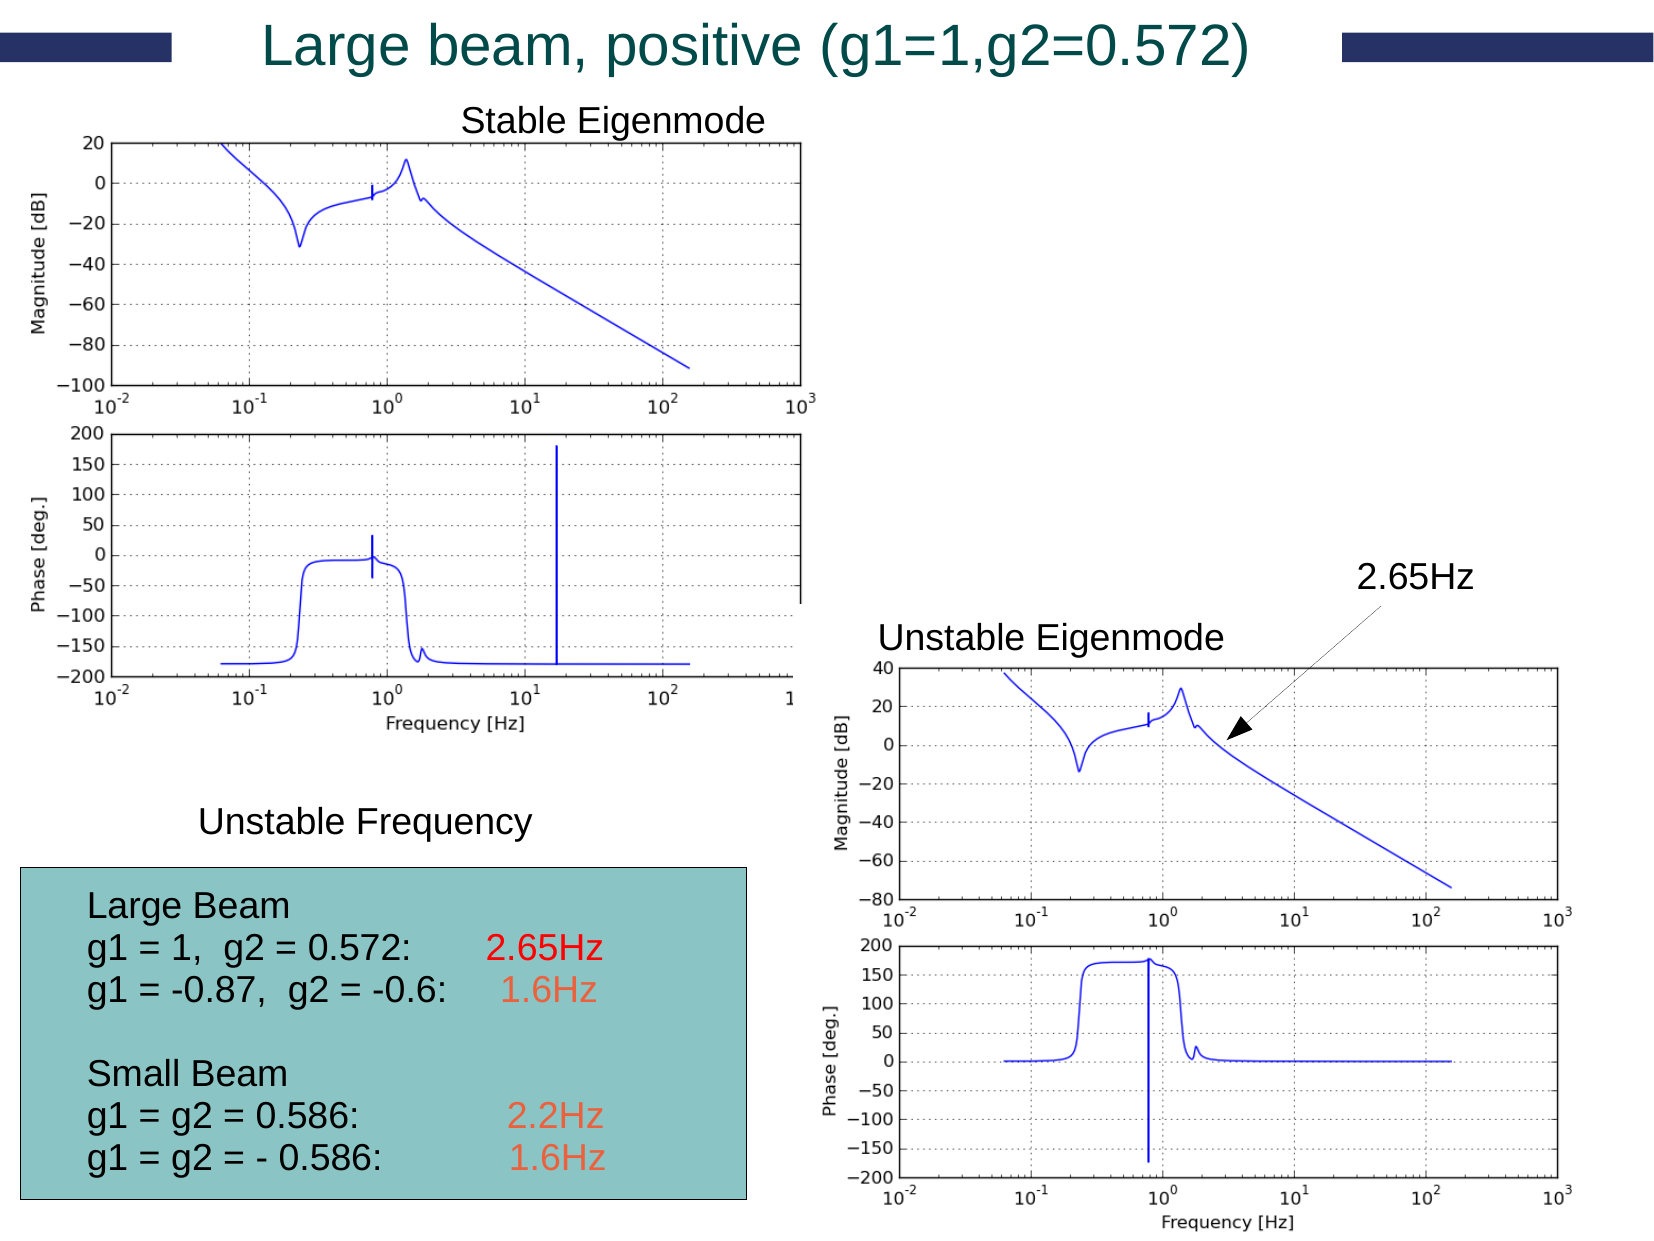

# Large beam, positive (g1=1,g2=0.572)
Stable Eigenmode
2.65Hz
Unstable Eigenmode
Unstable Frequency
Large Beam
g1 = 1, g2 = 0.572: 2.65Hz
g1 = -0.87, g2 = -0.6: 1.6Hz
Small Beam
g1 = g2 = 0.586: 2.2Hz
g1 = g2 = - 0.586: 1.6Hz